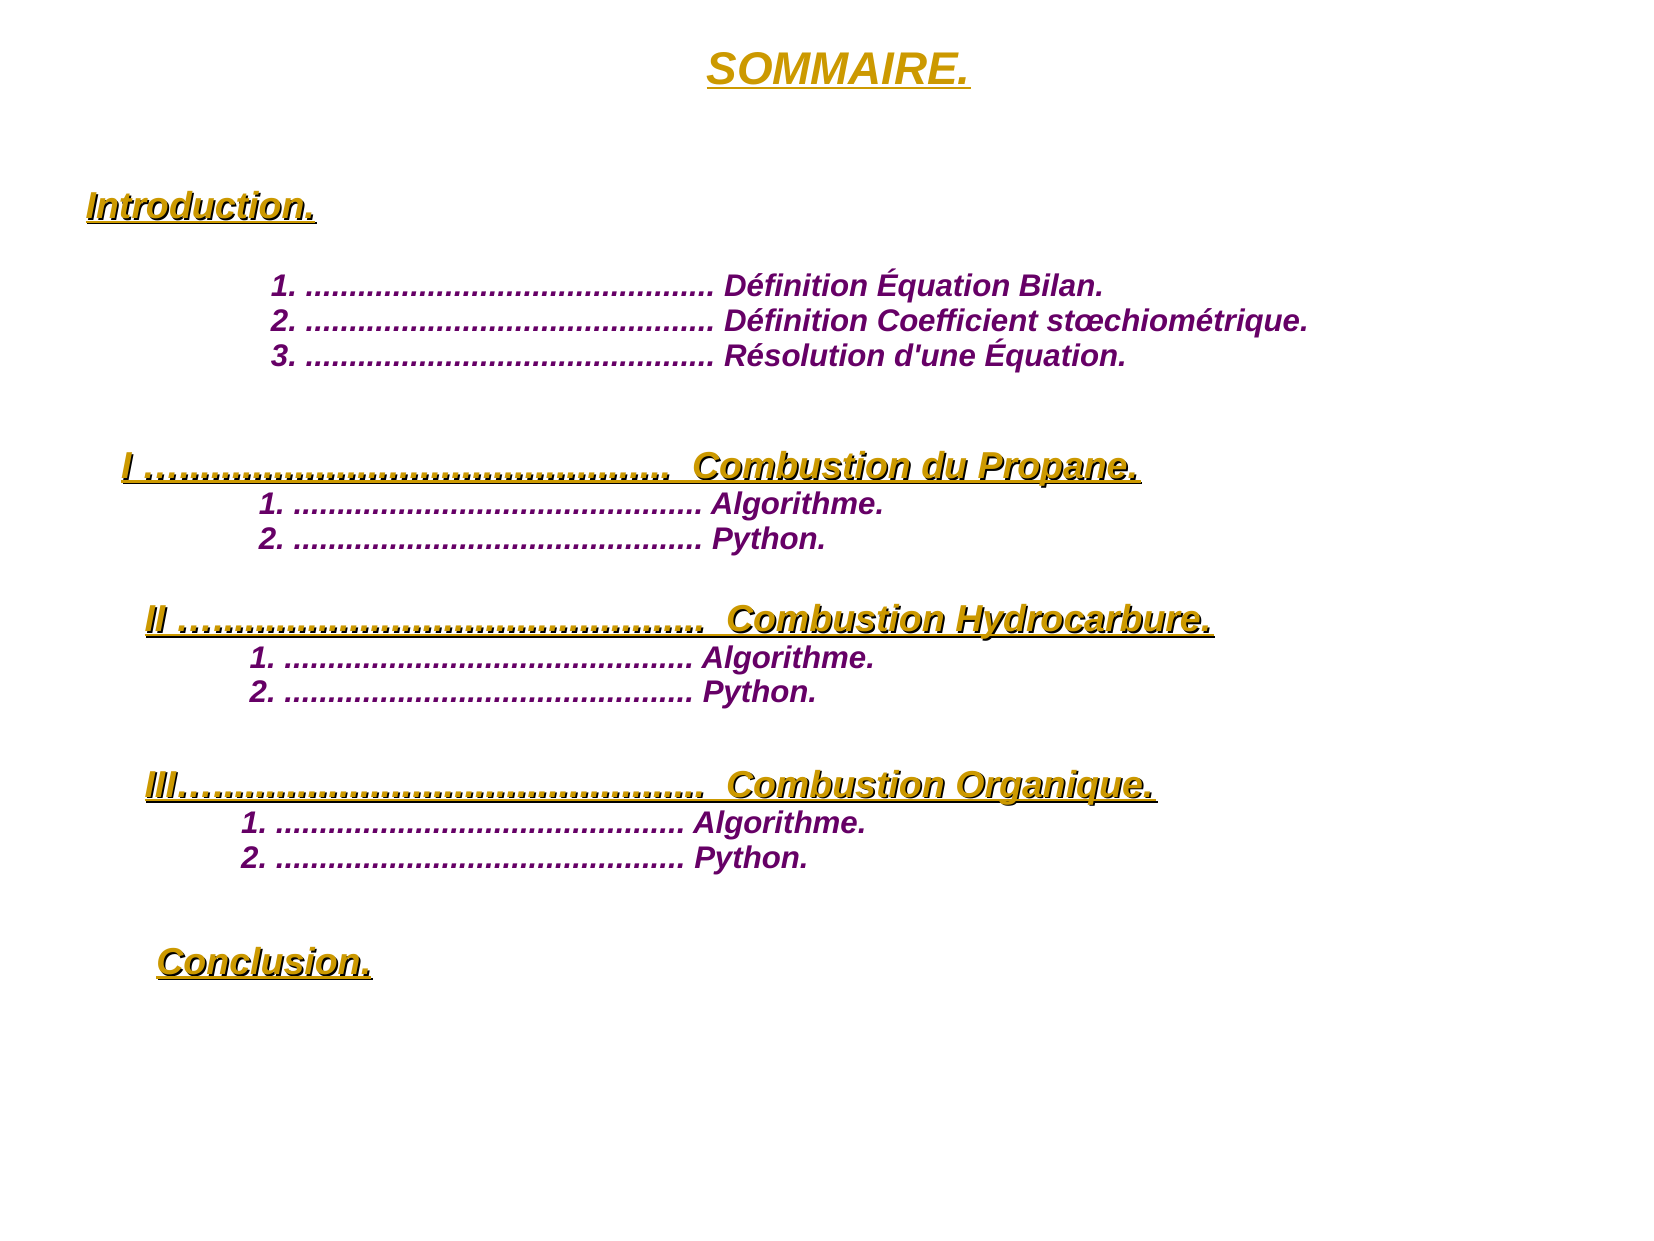

SOMMAIRE.
Introduction.
1. ............................................... Définition Équation Bilan.
2. ............................................... Définition Coefficient stœchiométrique.
3. ............................................... Résolution d'une Équation.
I …............................................... Combustion du Propane.
 1. ............................................... Algorithme.
 2. ............................................... Python.
II …............................................... Combustion Hydrocarbure.
 1. ............................................... Algorithme.
 2. ............................................... Python.
III…............................................... Combustion Organique.
 1. ............................................... Algorithme.
 2. ............................................... Python.
Conclusion.